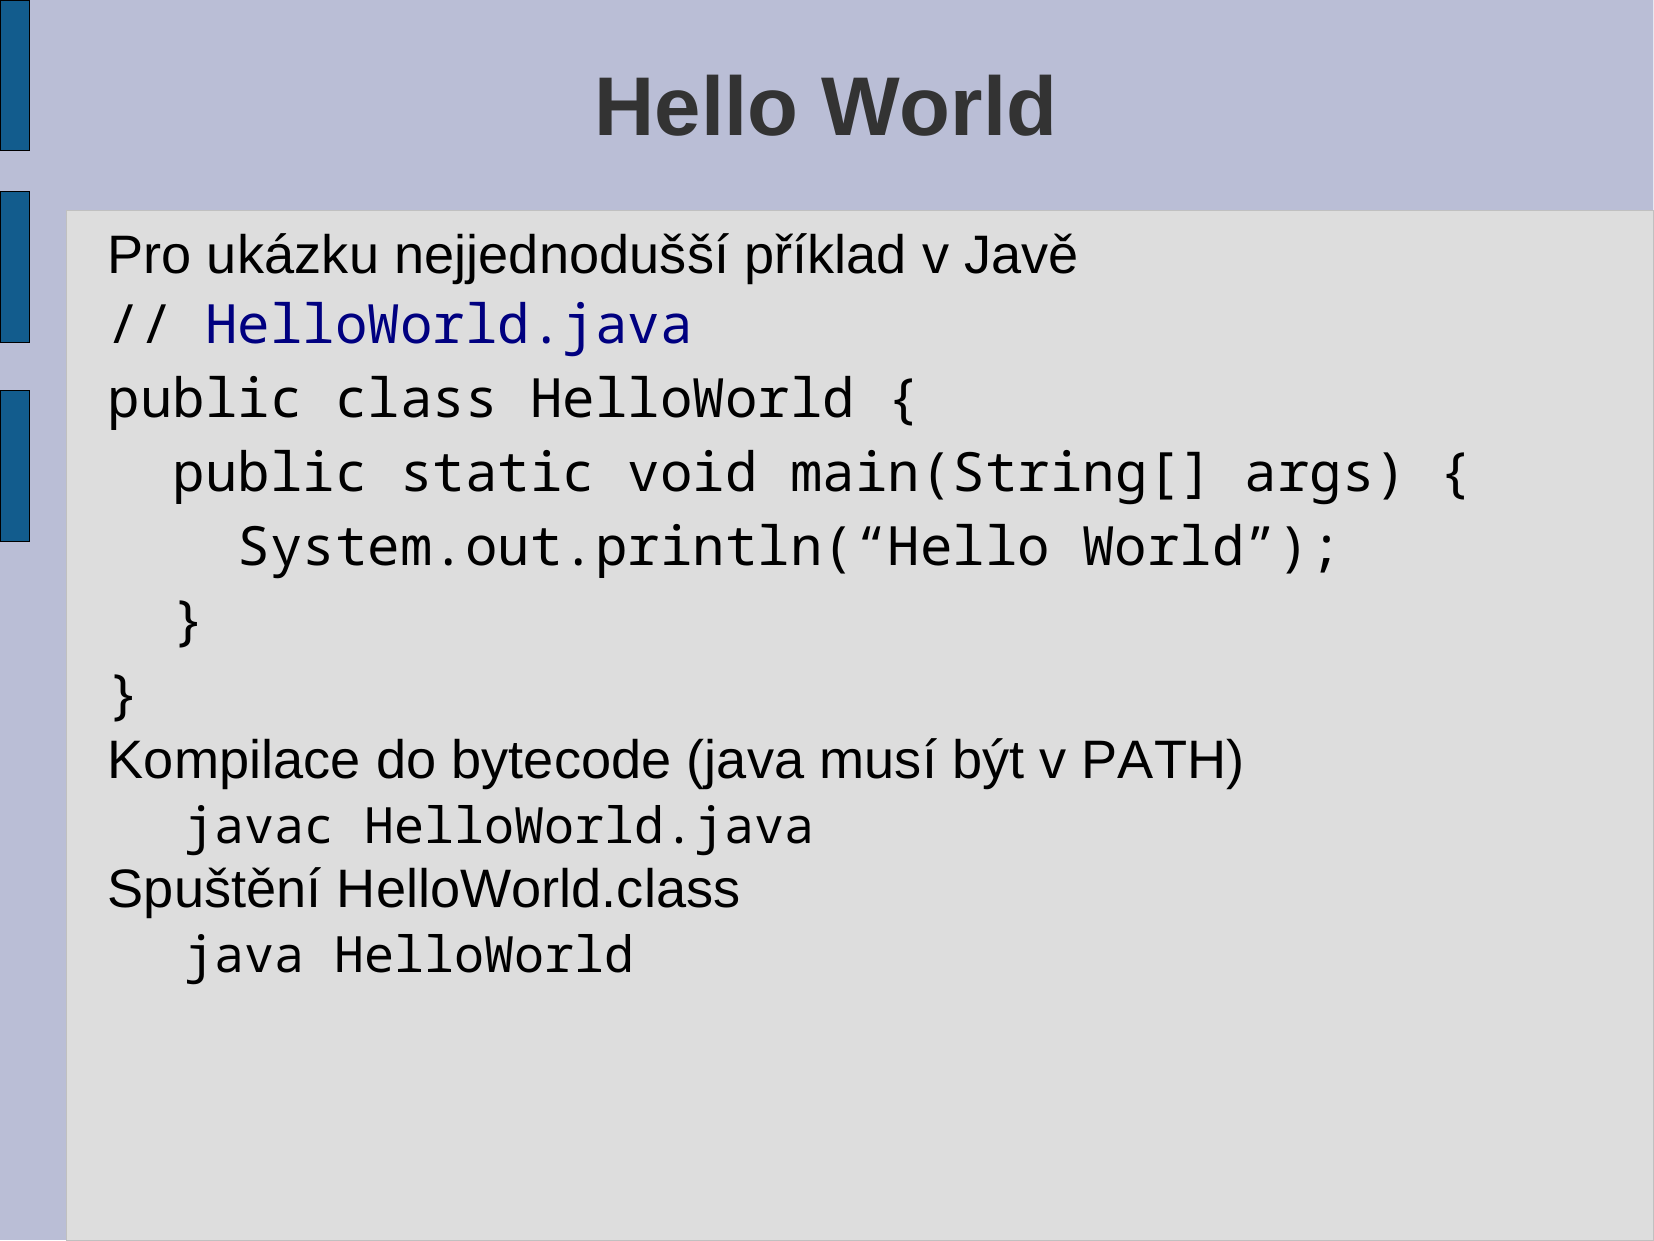

# Hello World
Pro ukázku nejjednodušší příklad v Javě
// HelloWorld.java
public class HelloWorld {
 public static void main(String[] args) {
 System.out.println(“Hello World”);
 }
}
Kompilace do bytecode (java musí být v PATH)
javac HelloWorld.java
Spuštění HelloWorld.class
java HelloWorld